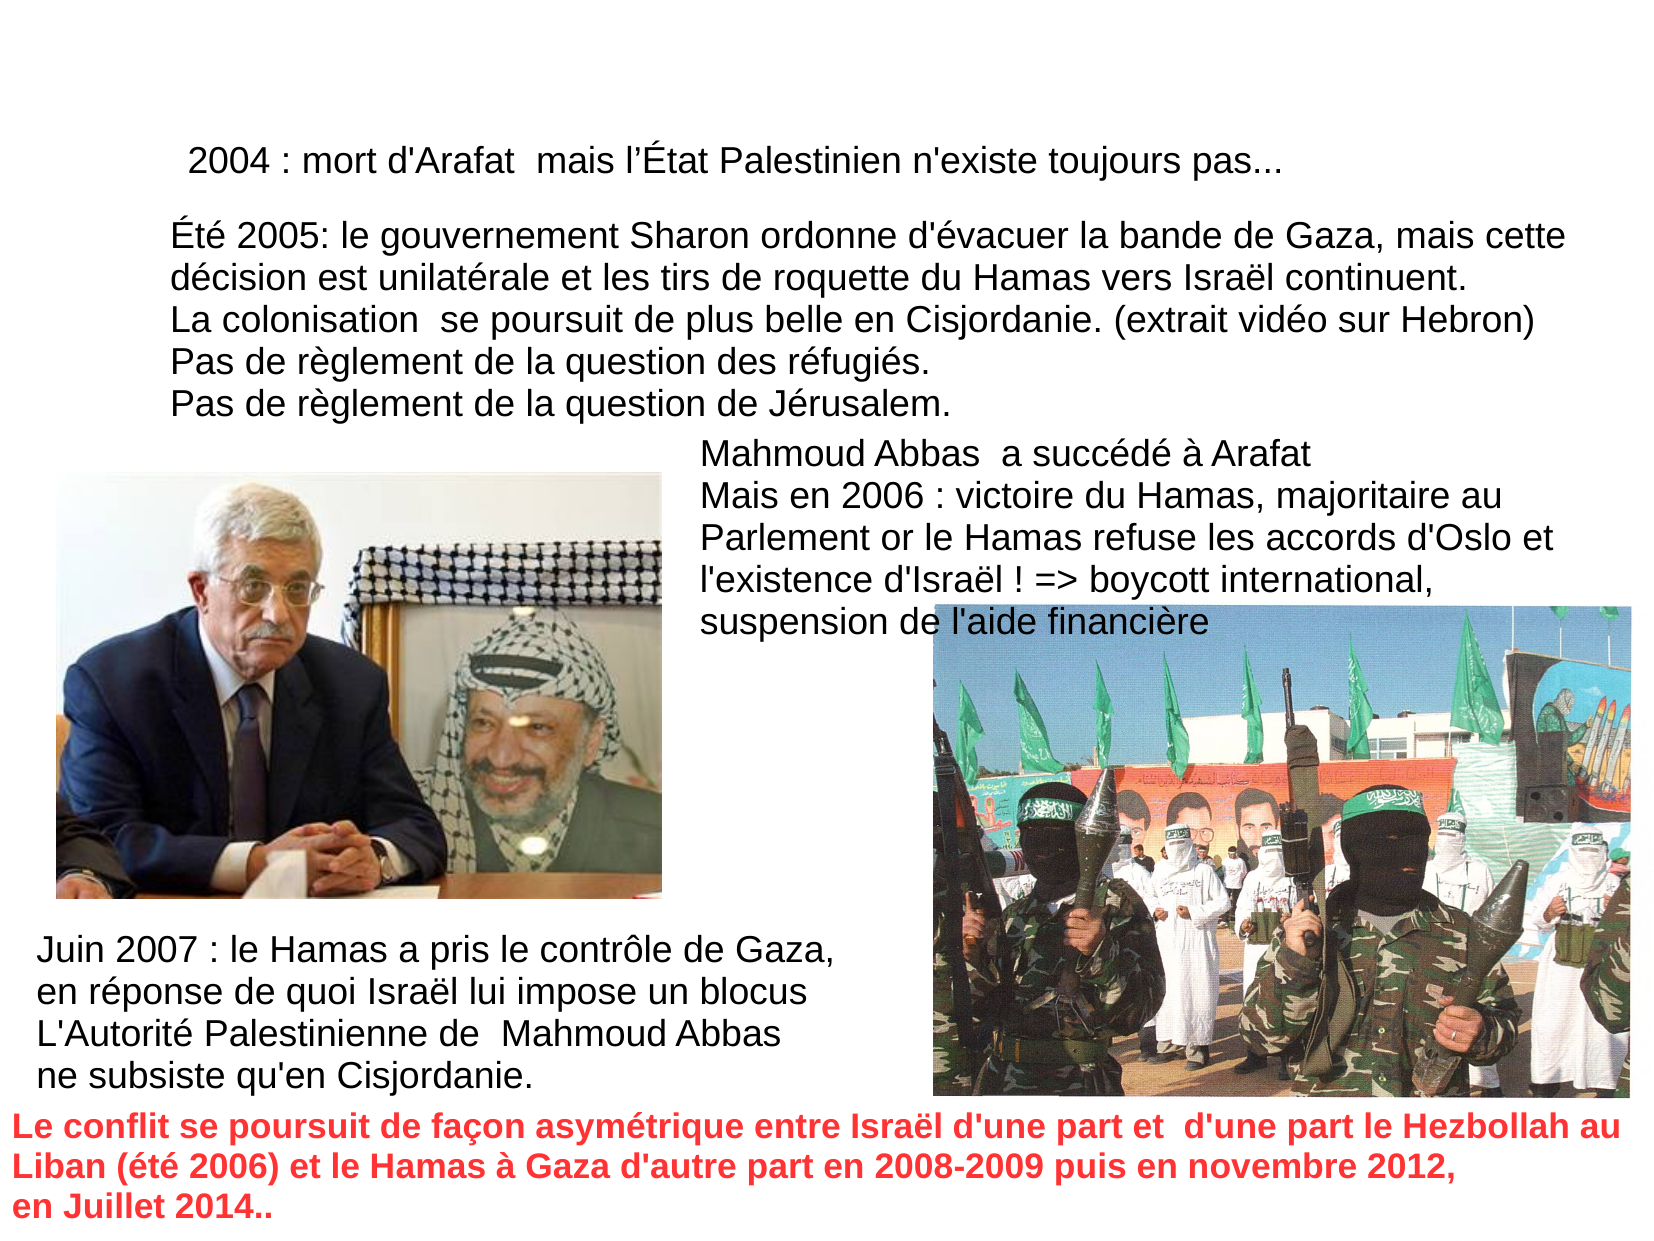

2004 : mort d'Arafat mais l’État Palestinien n'existe toujours pas...
Été 2005: le gouvernement Sharon ordonne d'évacuer la bande de Gaza, mais cette
décision est unilatérale et les tirs de roquette du Hamas vers Israël continuent.
La colonisation se poursuit de plus belle en Cisjordanie. (extrait vidéo sur Hebron)
Pas de règlement de la question des réfugiés.
Pas de règlement de la question de Jérusalem.
Mahmoud Abbas a succédé à Arafat
Mais en 2006 : victoire du Hamas, majoritaire au Parlement or le Hamas refuse les accords d'Oslo et l'existence d'Israël ! => boycott international, suspension de l'aide financière
Juin 2007 : le Hamas a pris le contrôle de Gaza,
en réponse de quoi Israël lui impose un blocus
L'Autorité Palestinienne de Mahmoud Abbas
ne subsiste qu'en Cisjordanie.
Le conflit se poursuit de façon asymétrique entre Israël d'une part et d'une part le Hezbollah au
Liban (été 2006) et le Hamas à Gaza d'autre part en 2008-2009 puis en novembre 2012,
en Juillet 2014..